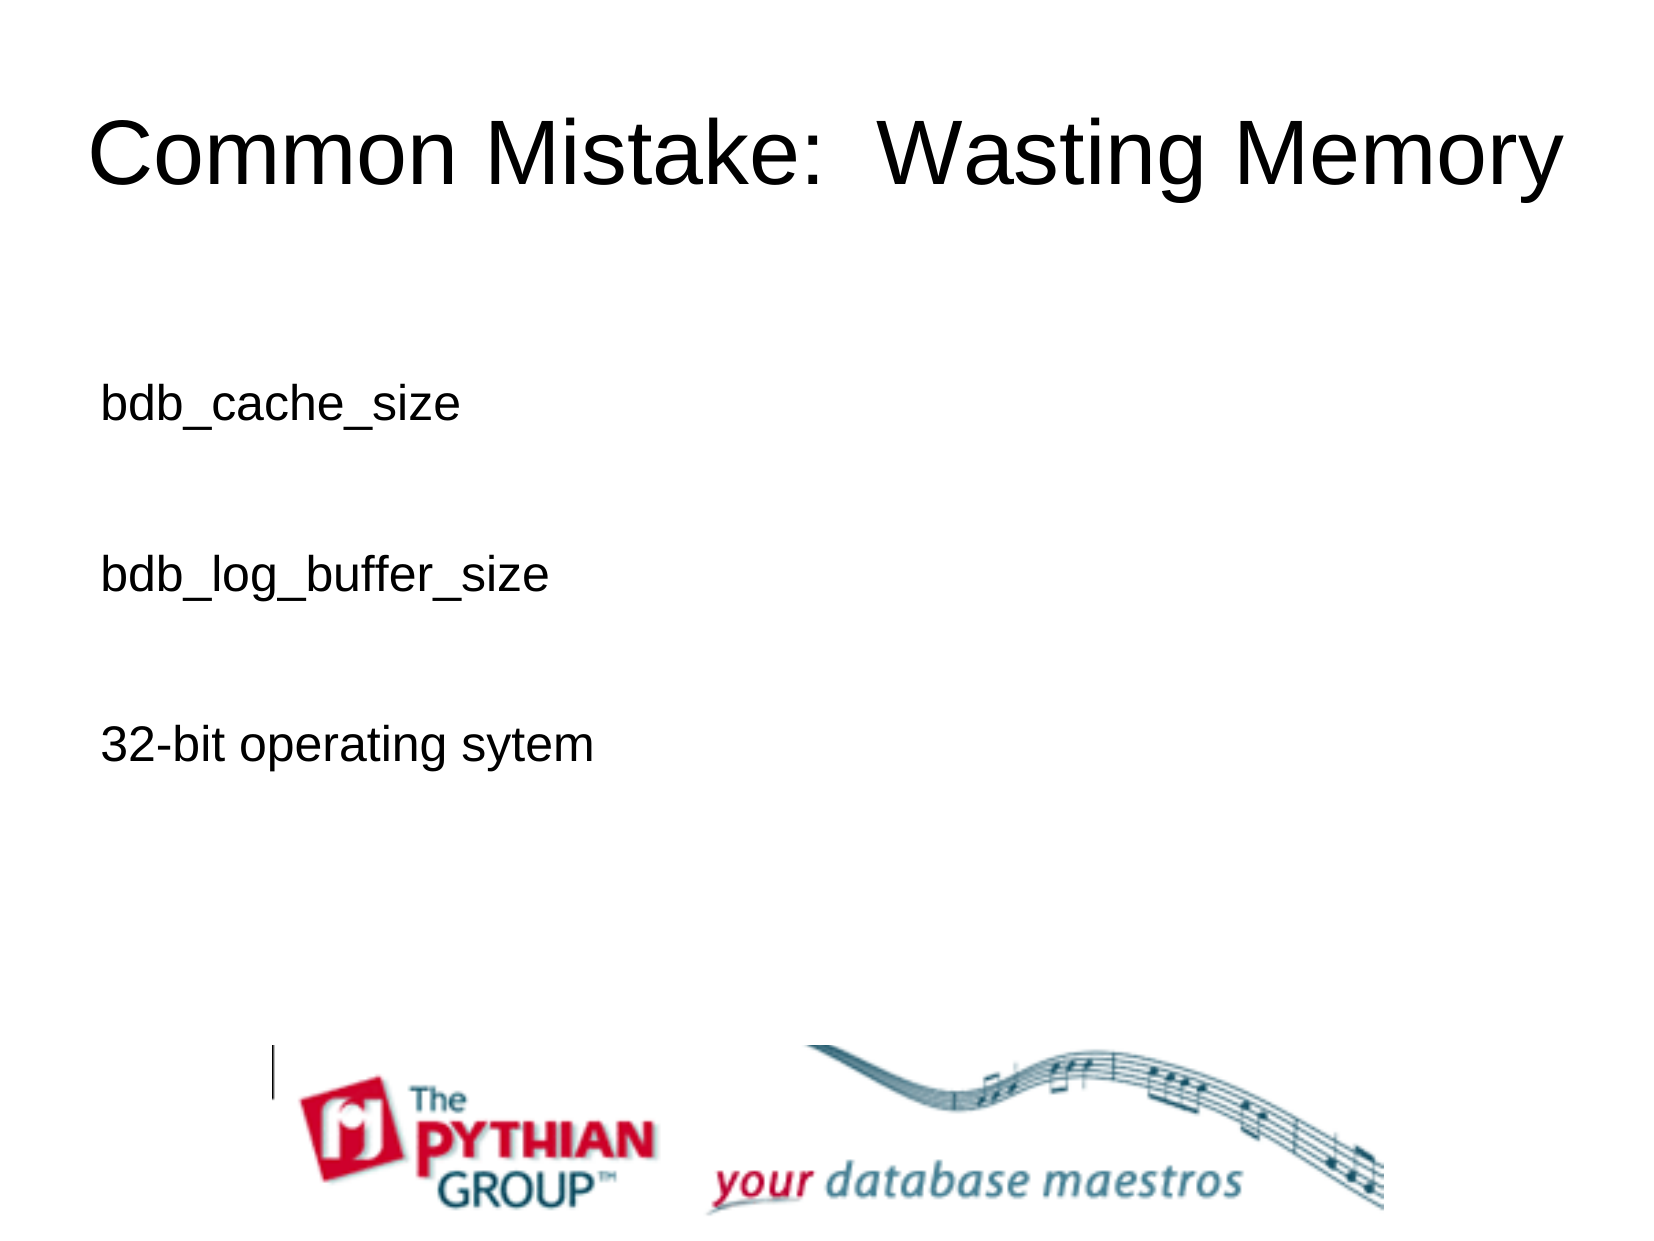

# Common Mistake: Wasting Memory
bdb_cache_size
bdb_log_buffer_size
32-bit operating sytem